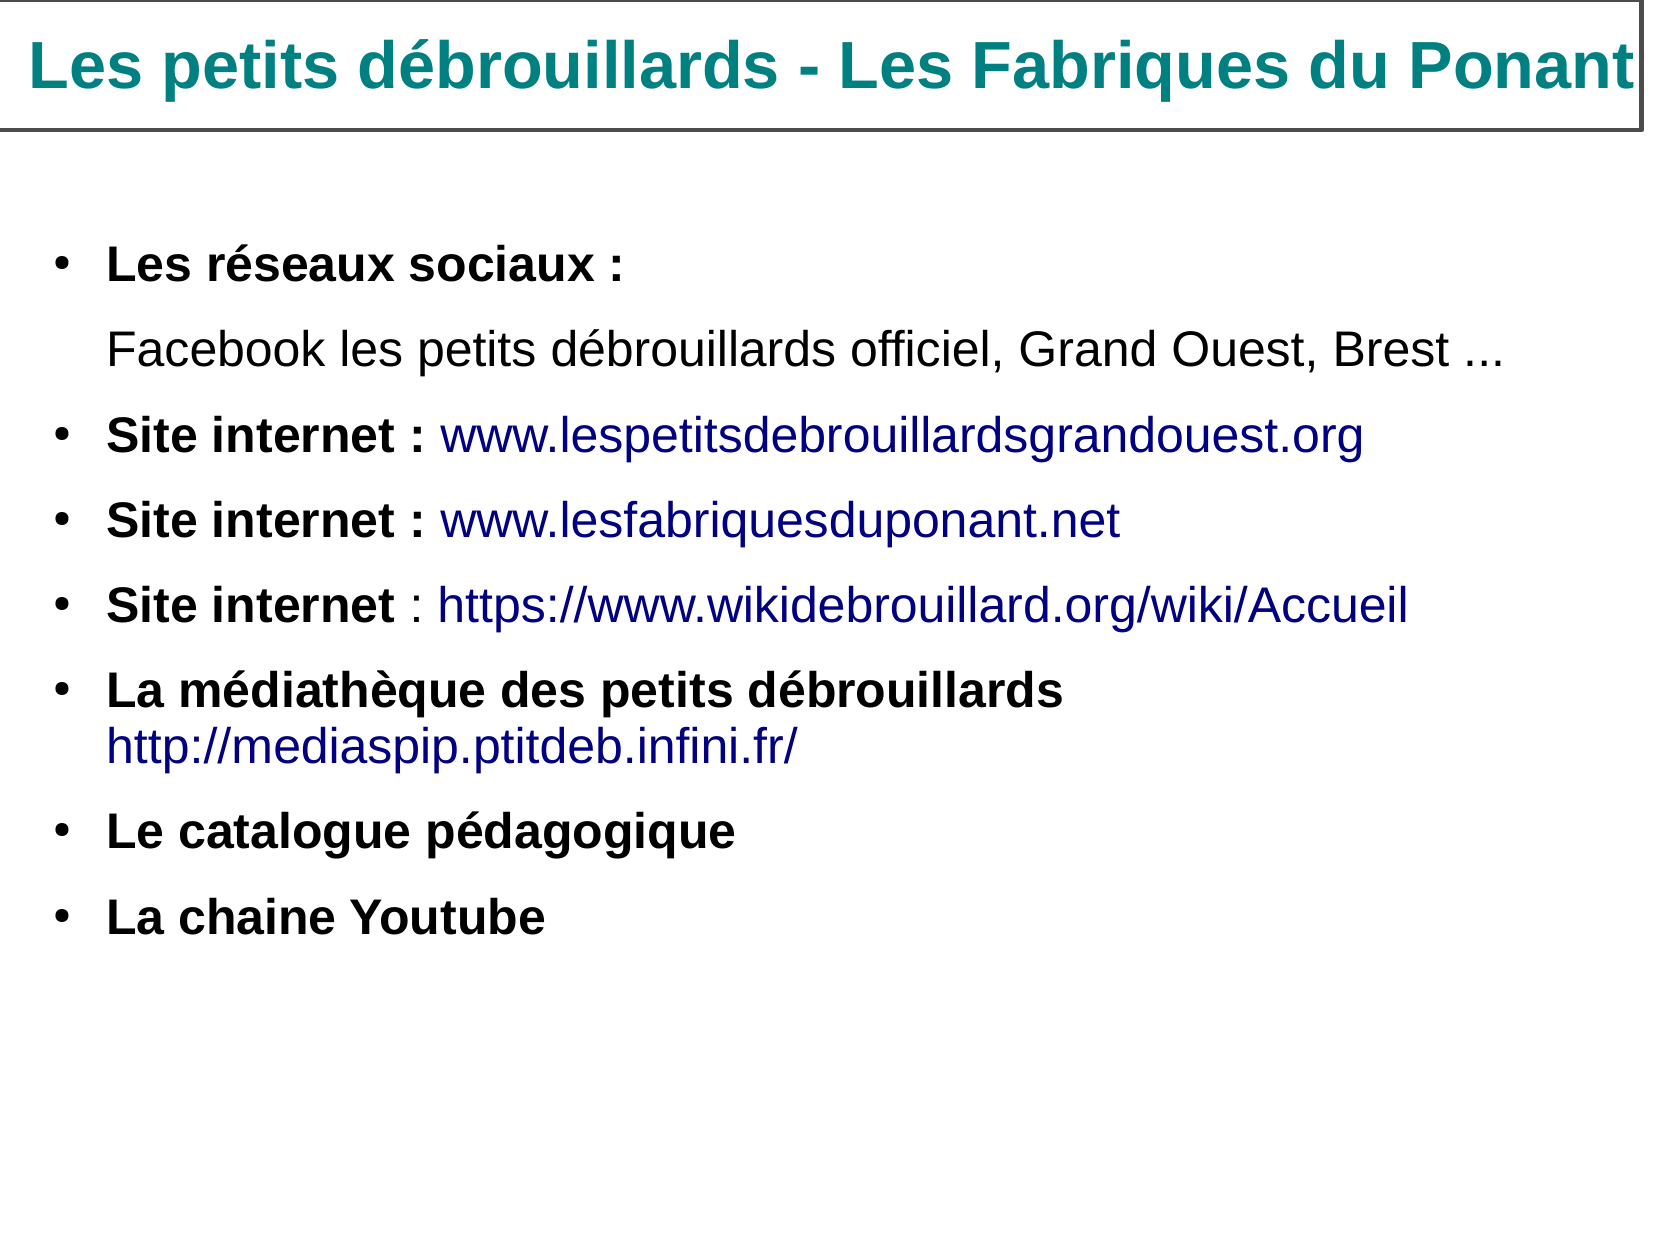

Les petits débrouillards - Les Fabriques du Ponant
# Les réseaux sociaux :
Facebook les petits débrouillards officiel, Grand Ouest, Brest ...
Site internet : www.lespetitsdebrouillardsgrandouest.org
Site internet : www.lesfabriquesduponant.net
Site internet : https://www.wikidebrouillard.org/wiki/Accueil
La médiathèque des petits débrouillardshttp://mediaspip.ptitdeb.infini.fr/
Le catalogue pédagogique
La chaine Youtube